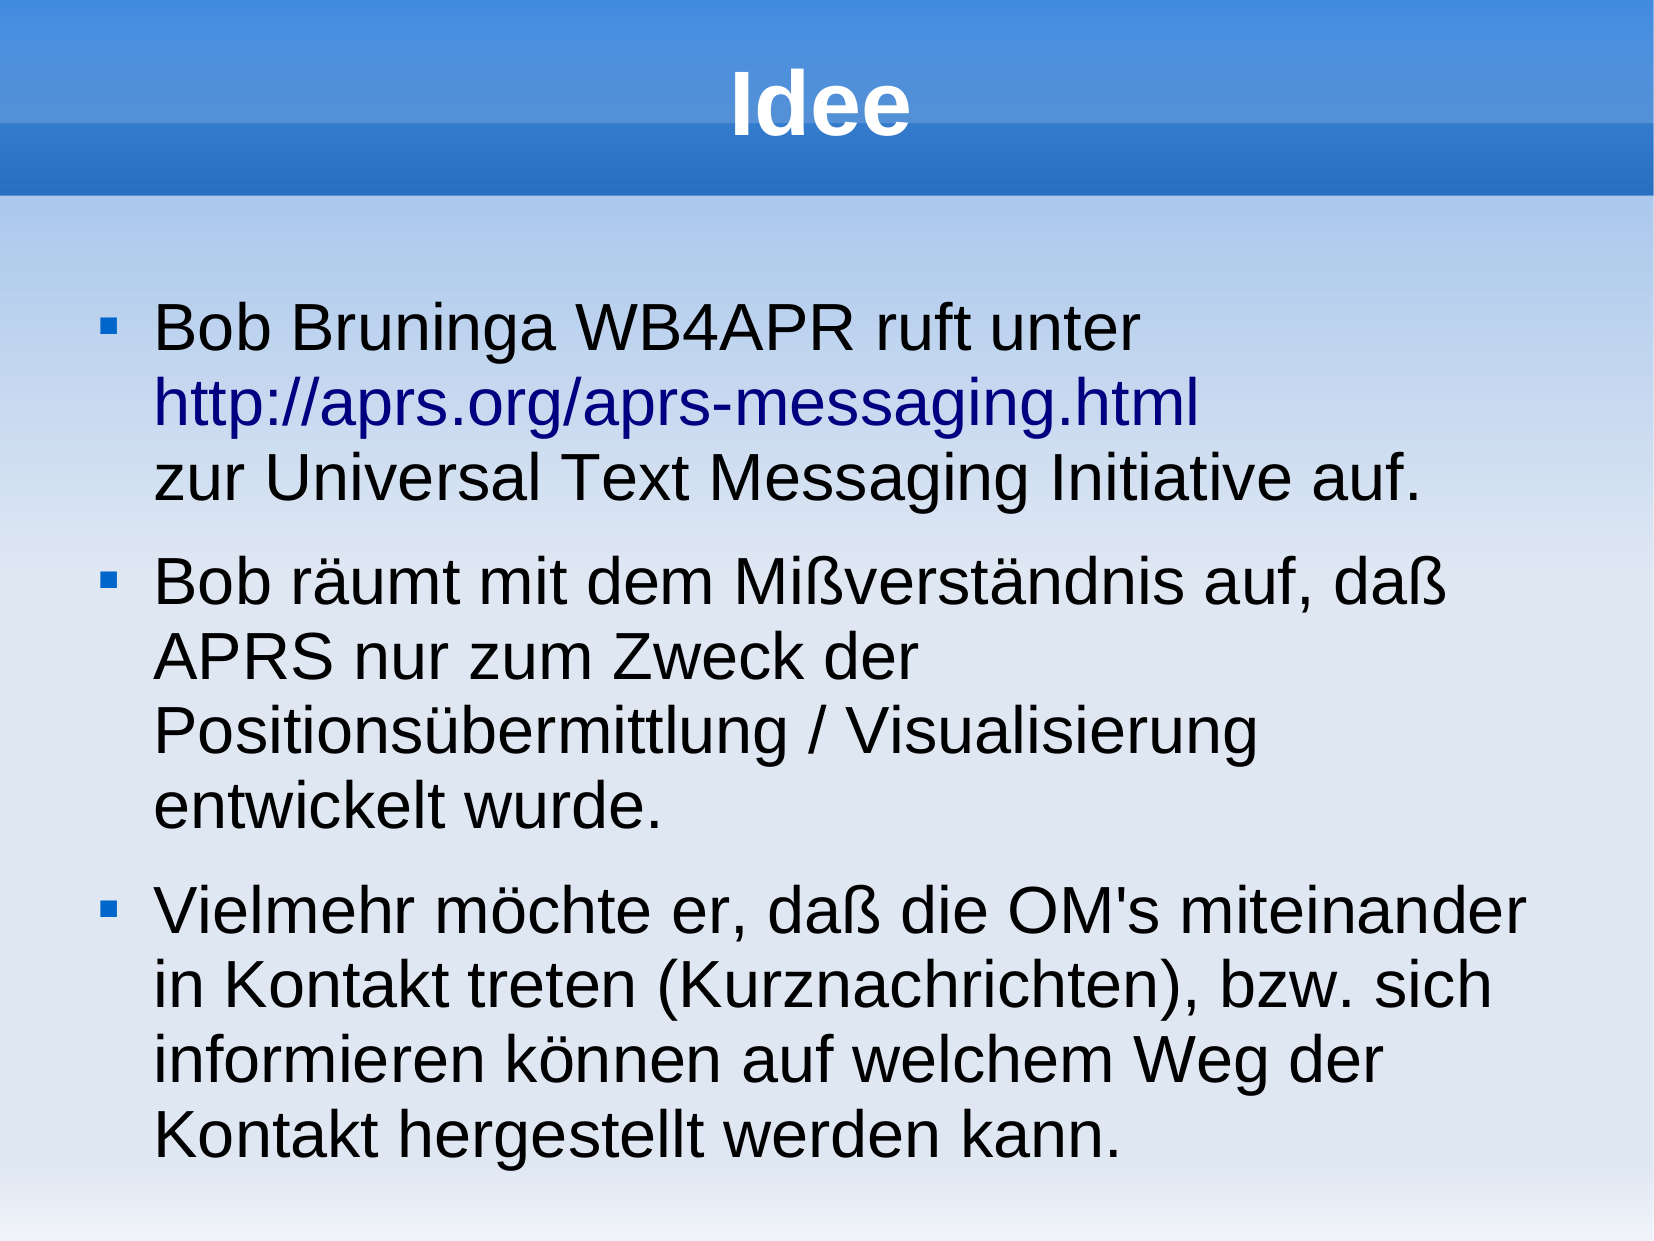

# Idee
Bob Bruninga WB4APR ruft unter http://aprs.org/aprs-messaging.html
zur Universal Text Messaging Initiative auf.
Bob räumt mit dem Mißverständnis auf, daß APRS nur zum Zweck der Positionsübermittlung / Visualisierung entwickelt wurde.
Vielmehr möchte er, daß die OM's miteinander in Kontakt treten (Kurznachrichten), bzw. sich informieren können auf welchem Weg der Kontakt hergestellt werden kann.